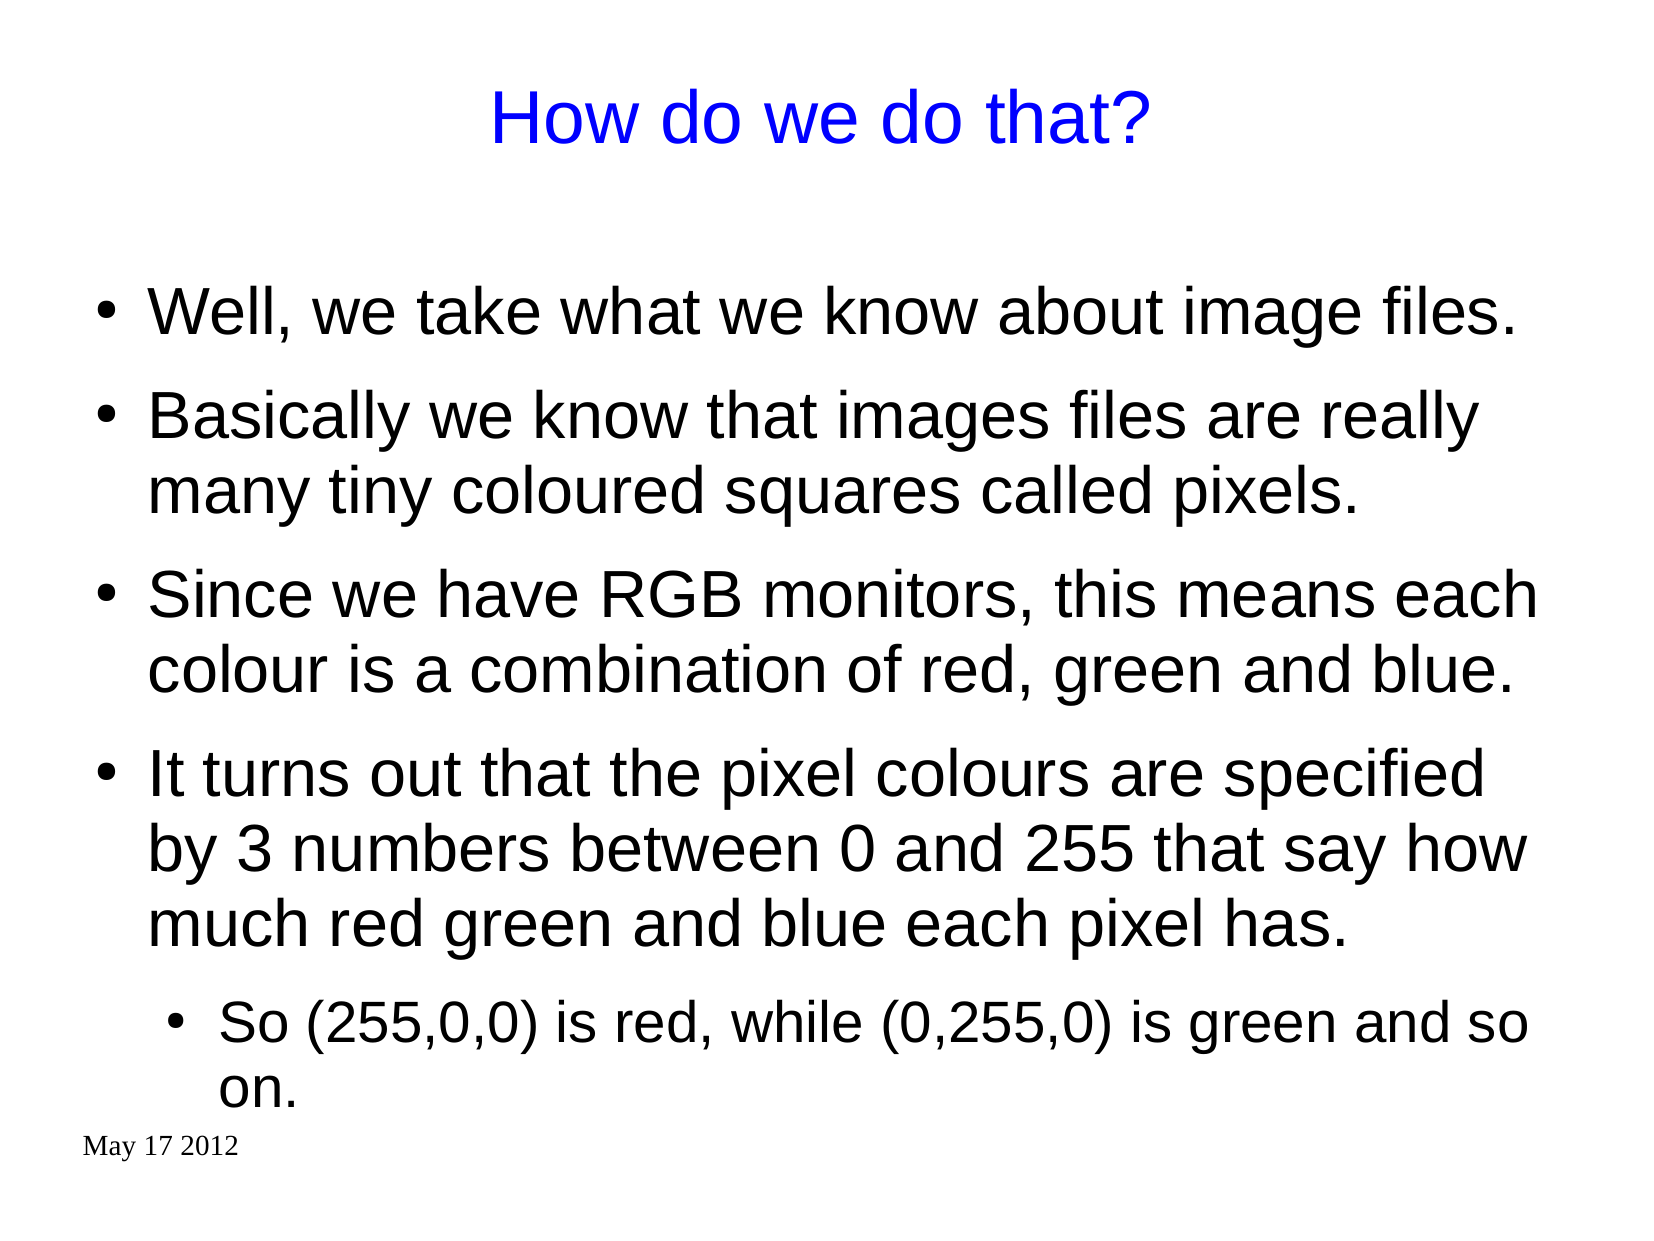

# How do we do that?
Well, we take what we know about image files.
Basically we know that images files are really many tiny coloured squares called pixels.
Since we have RGB monitors, this means each colour is a combination of red, green and blue.
It turns out that the pixel colours are specified by 3 numbers between 0 and 255 that say how much red green and blue each pixel has.
So (255,0,0) is red, while (0,255,0) is green and so on.
May 17 2012